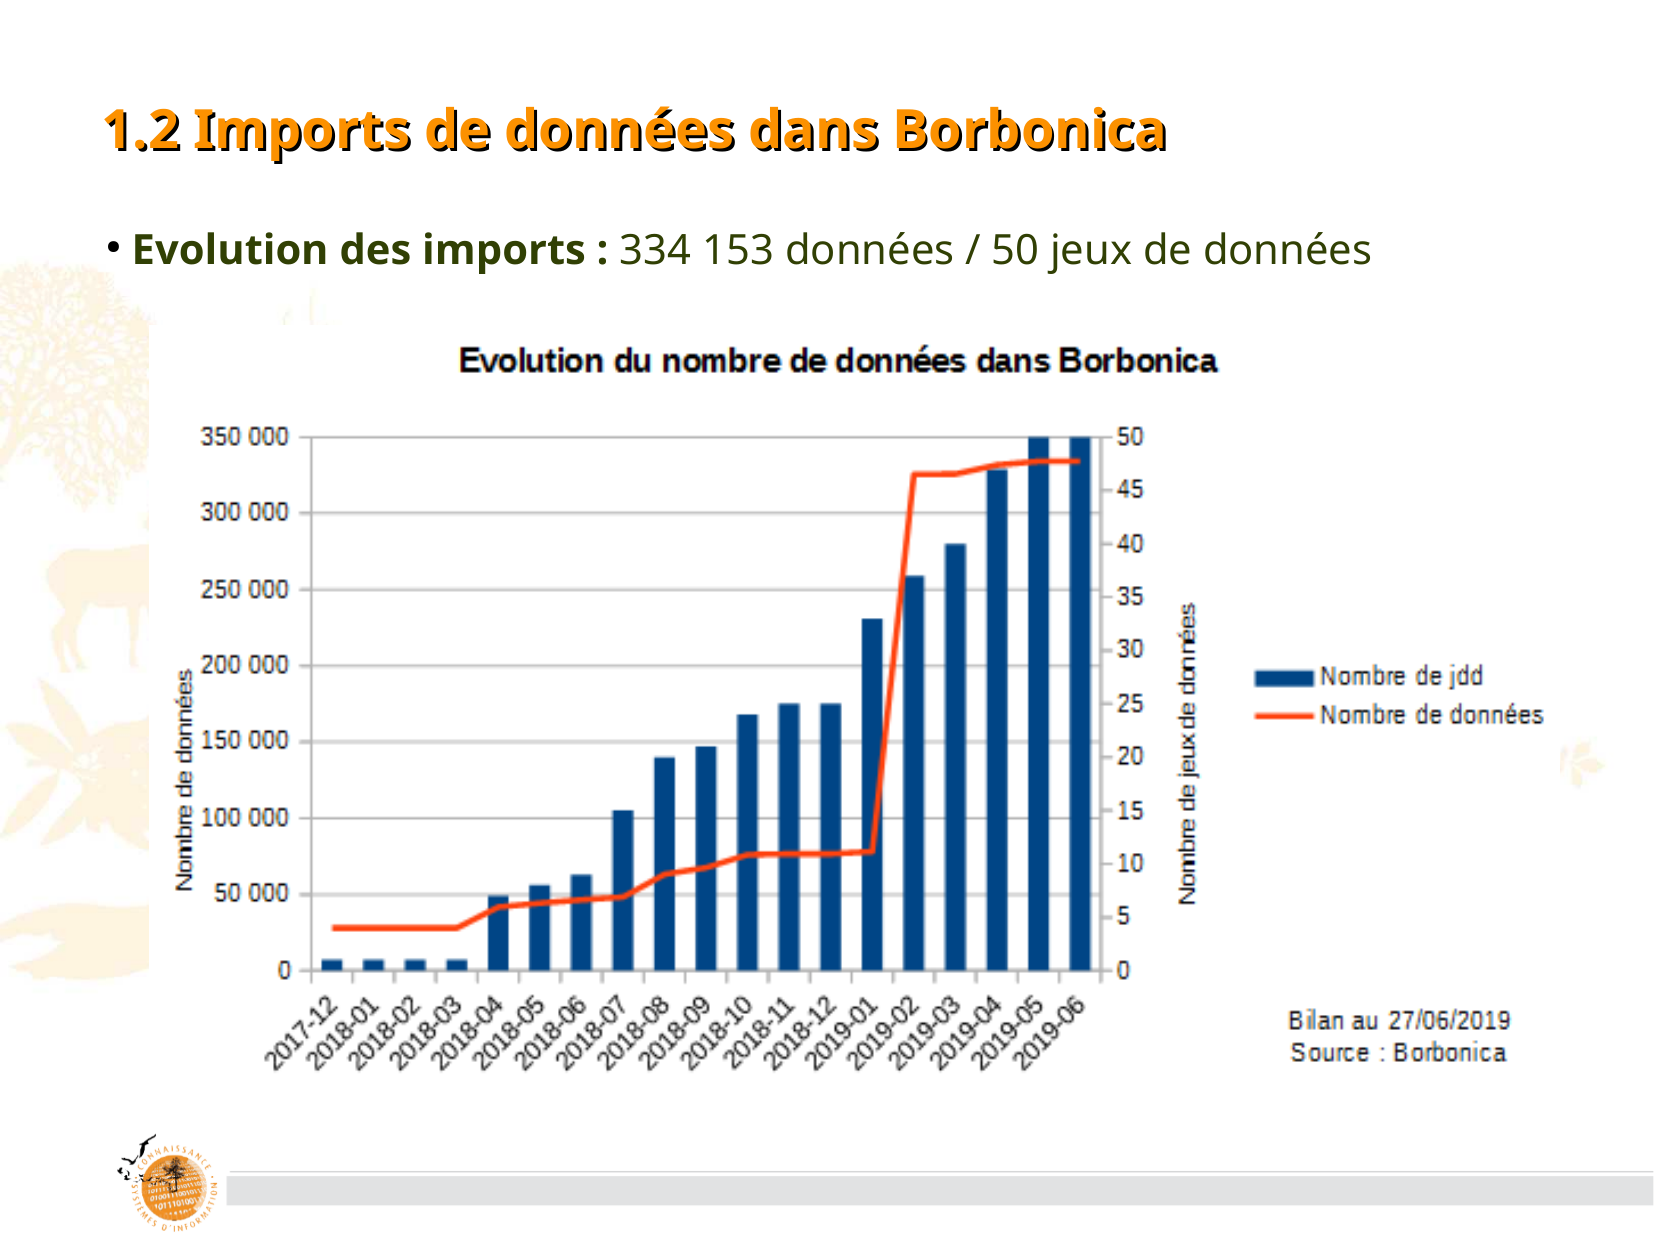

# 1.2 Imports de données dans Borbonica
 Evolution des imports : 334 153 données / 50 jeux de données
Cotech SINP - 29/11/2018
5